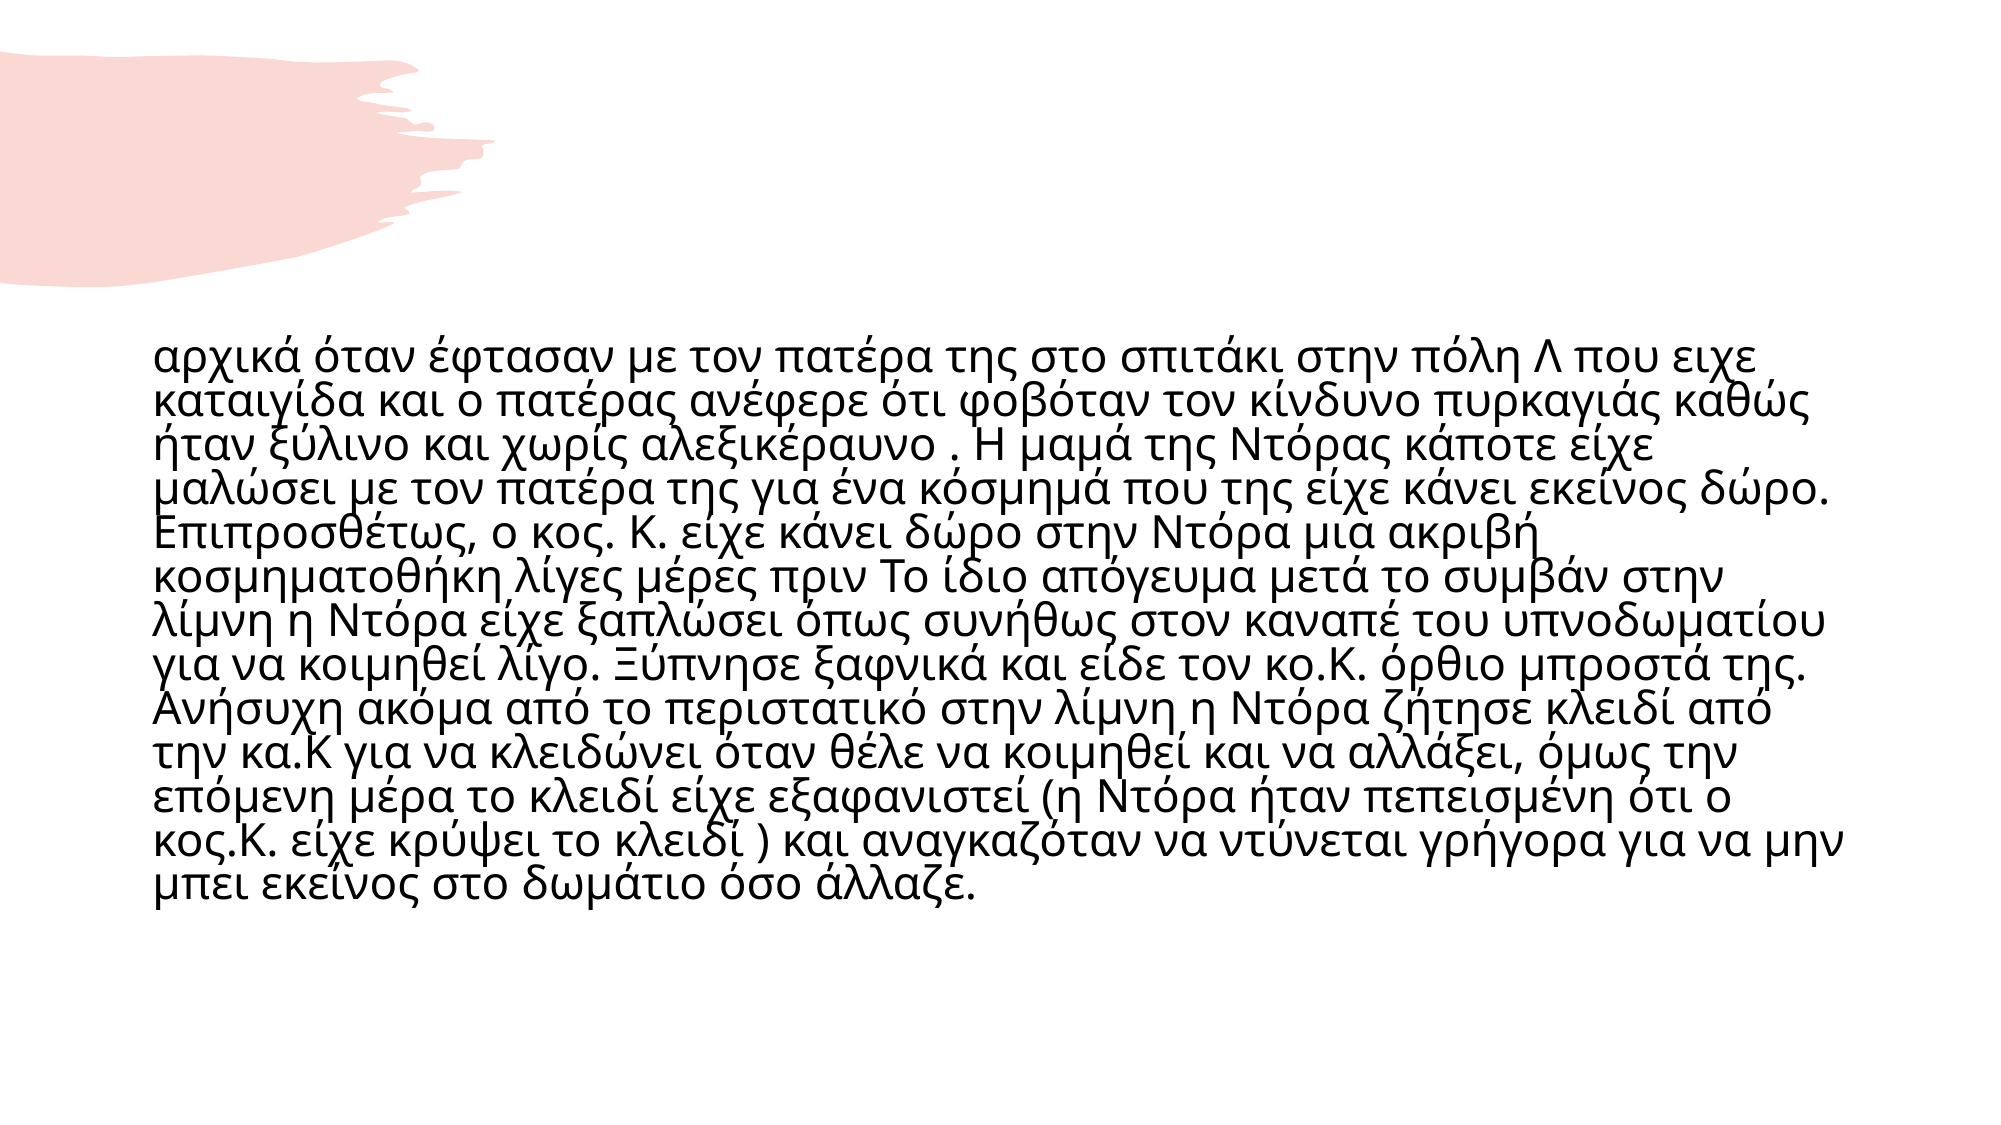

#
αρχικά όταν έφτασαν µε τον πατέρα της στο σπιτάκι στην πόλη Λ που ειχε καταιγίδα και ο πατέρας ανέφερε ότι φοβόταν τον κίνδυνο πυρκαγιάς καθώς ήταν ξύλινο και χωρίς αλεξικέραυνο . Η µαµά της Ντόρας κάποτε είχε µαλώσει µε τον πατέρα της για ένα κόσμημά που της είχε κάνει εκείνος δώρο. Επιπροσθέτως, ο κος. Κ. είχε κάνει δώρο στην Ντόρα µια ακριβή κοσμηματοθήκη λίγες µέρες πριν Το ίδιο απόγευµα µετά το συμβάν στην λίμνη η Ντόρα είχε ξαπλώσει όπως συνήθως στον καναπέ του υπνοδωματίου για να κοιμηθεί λίγο. Ξύπνησε ξαφνικά και είδε τον κο.Κ. όρθιο µπροστά της. Ανήσυχη ακόμα από το περιστατικό στην λίμνη η Ντόρα ζήτησε κλειδί από την κα.Κ για να κλειδώνει όταν θέλε να κοιμηθεί και να αλλάξει, όμως την επόμενη µέρα το κλειδί είχε εξαφανιστεί (η Ντόρα ήταν πεπεισμένη ότι ο κος.Κ. είχε κρύψει το κλειδί ) και αναγκαζόταν να ντύνεται γρήγορα για να µην µπει εκείνος στο δωμάτιο όσο άλλαζε.